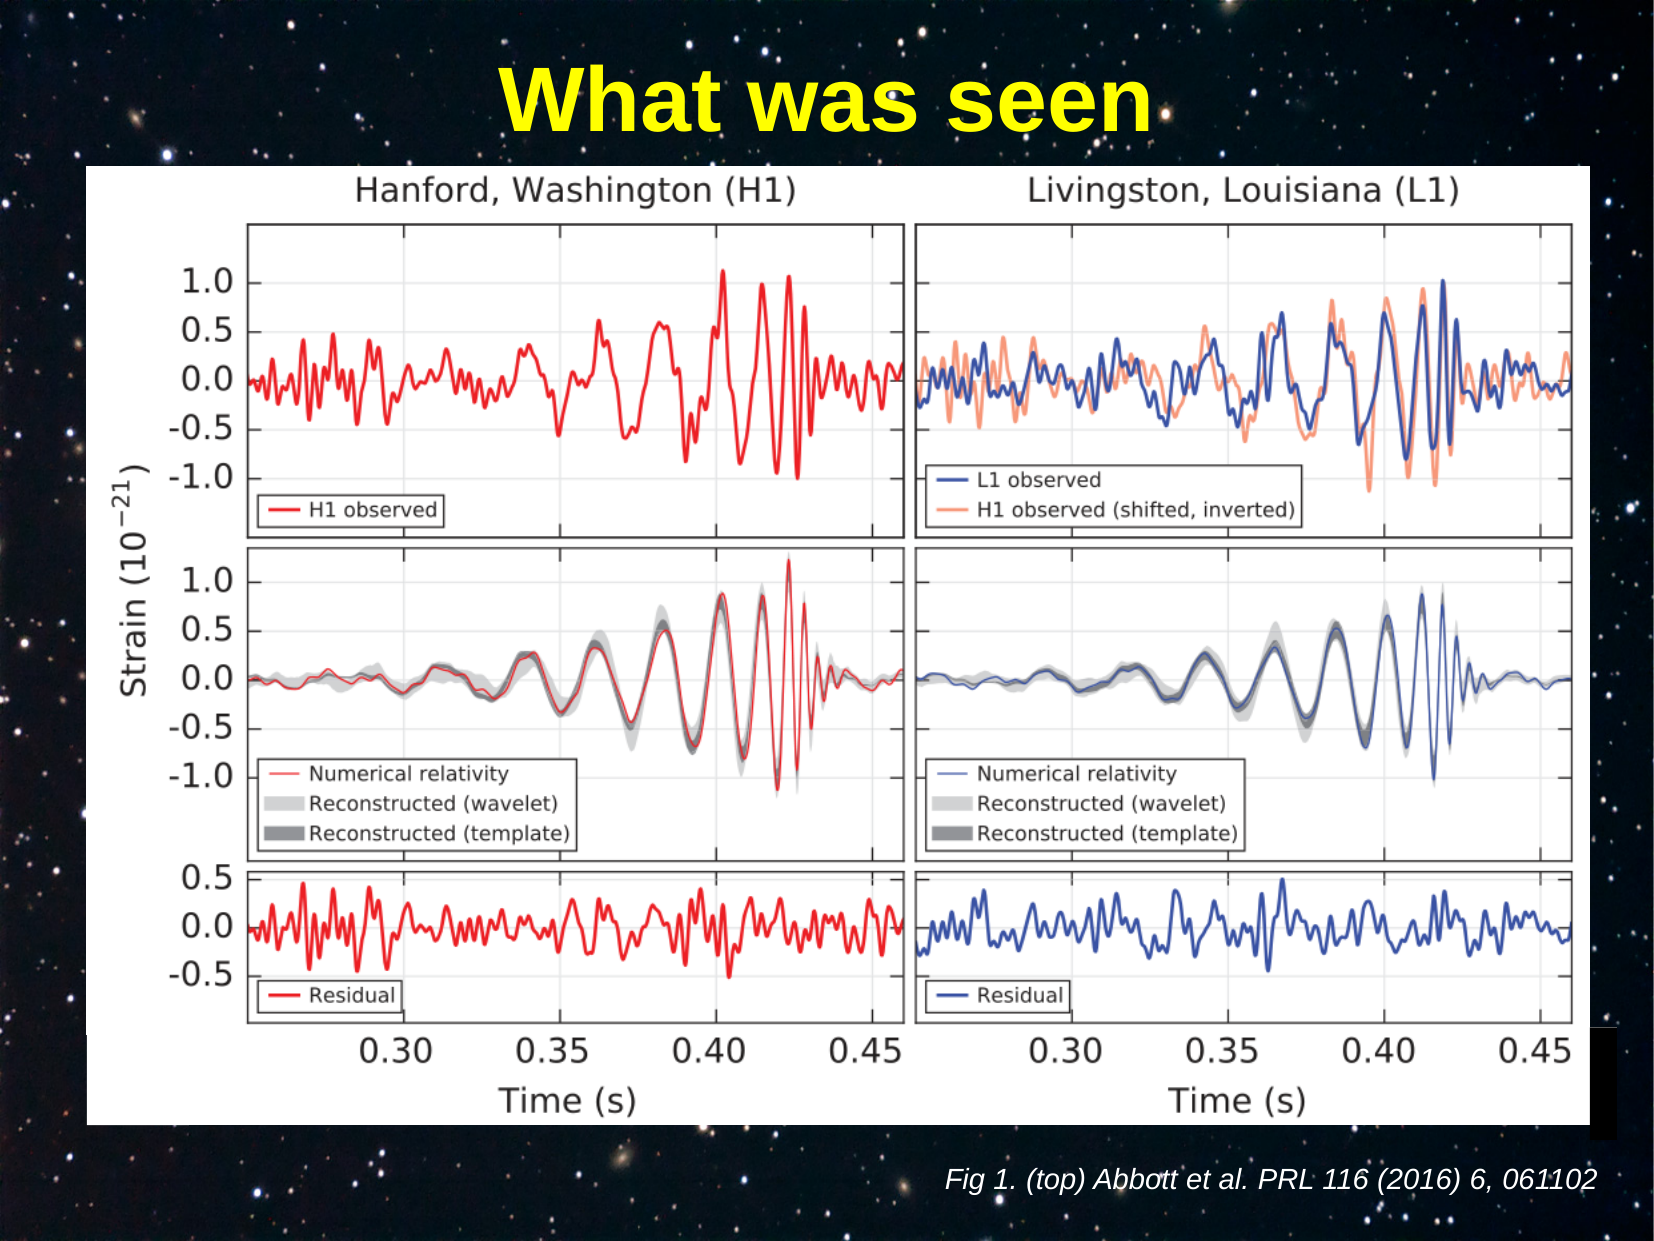

# What was seen
Fig 1. (top) Abbott et al. PRL 116 (2016) 6, 061102